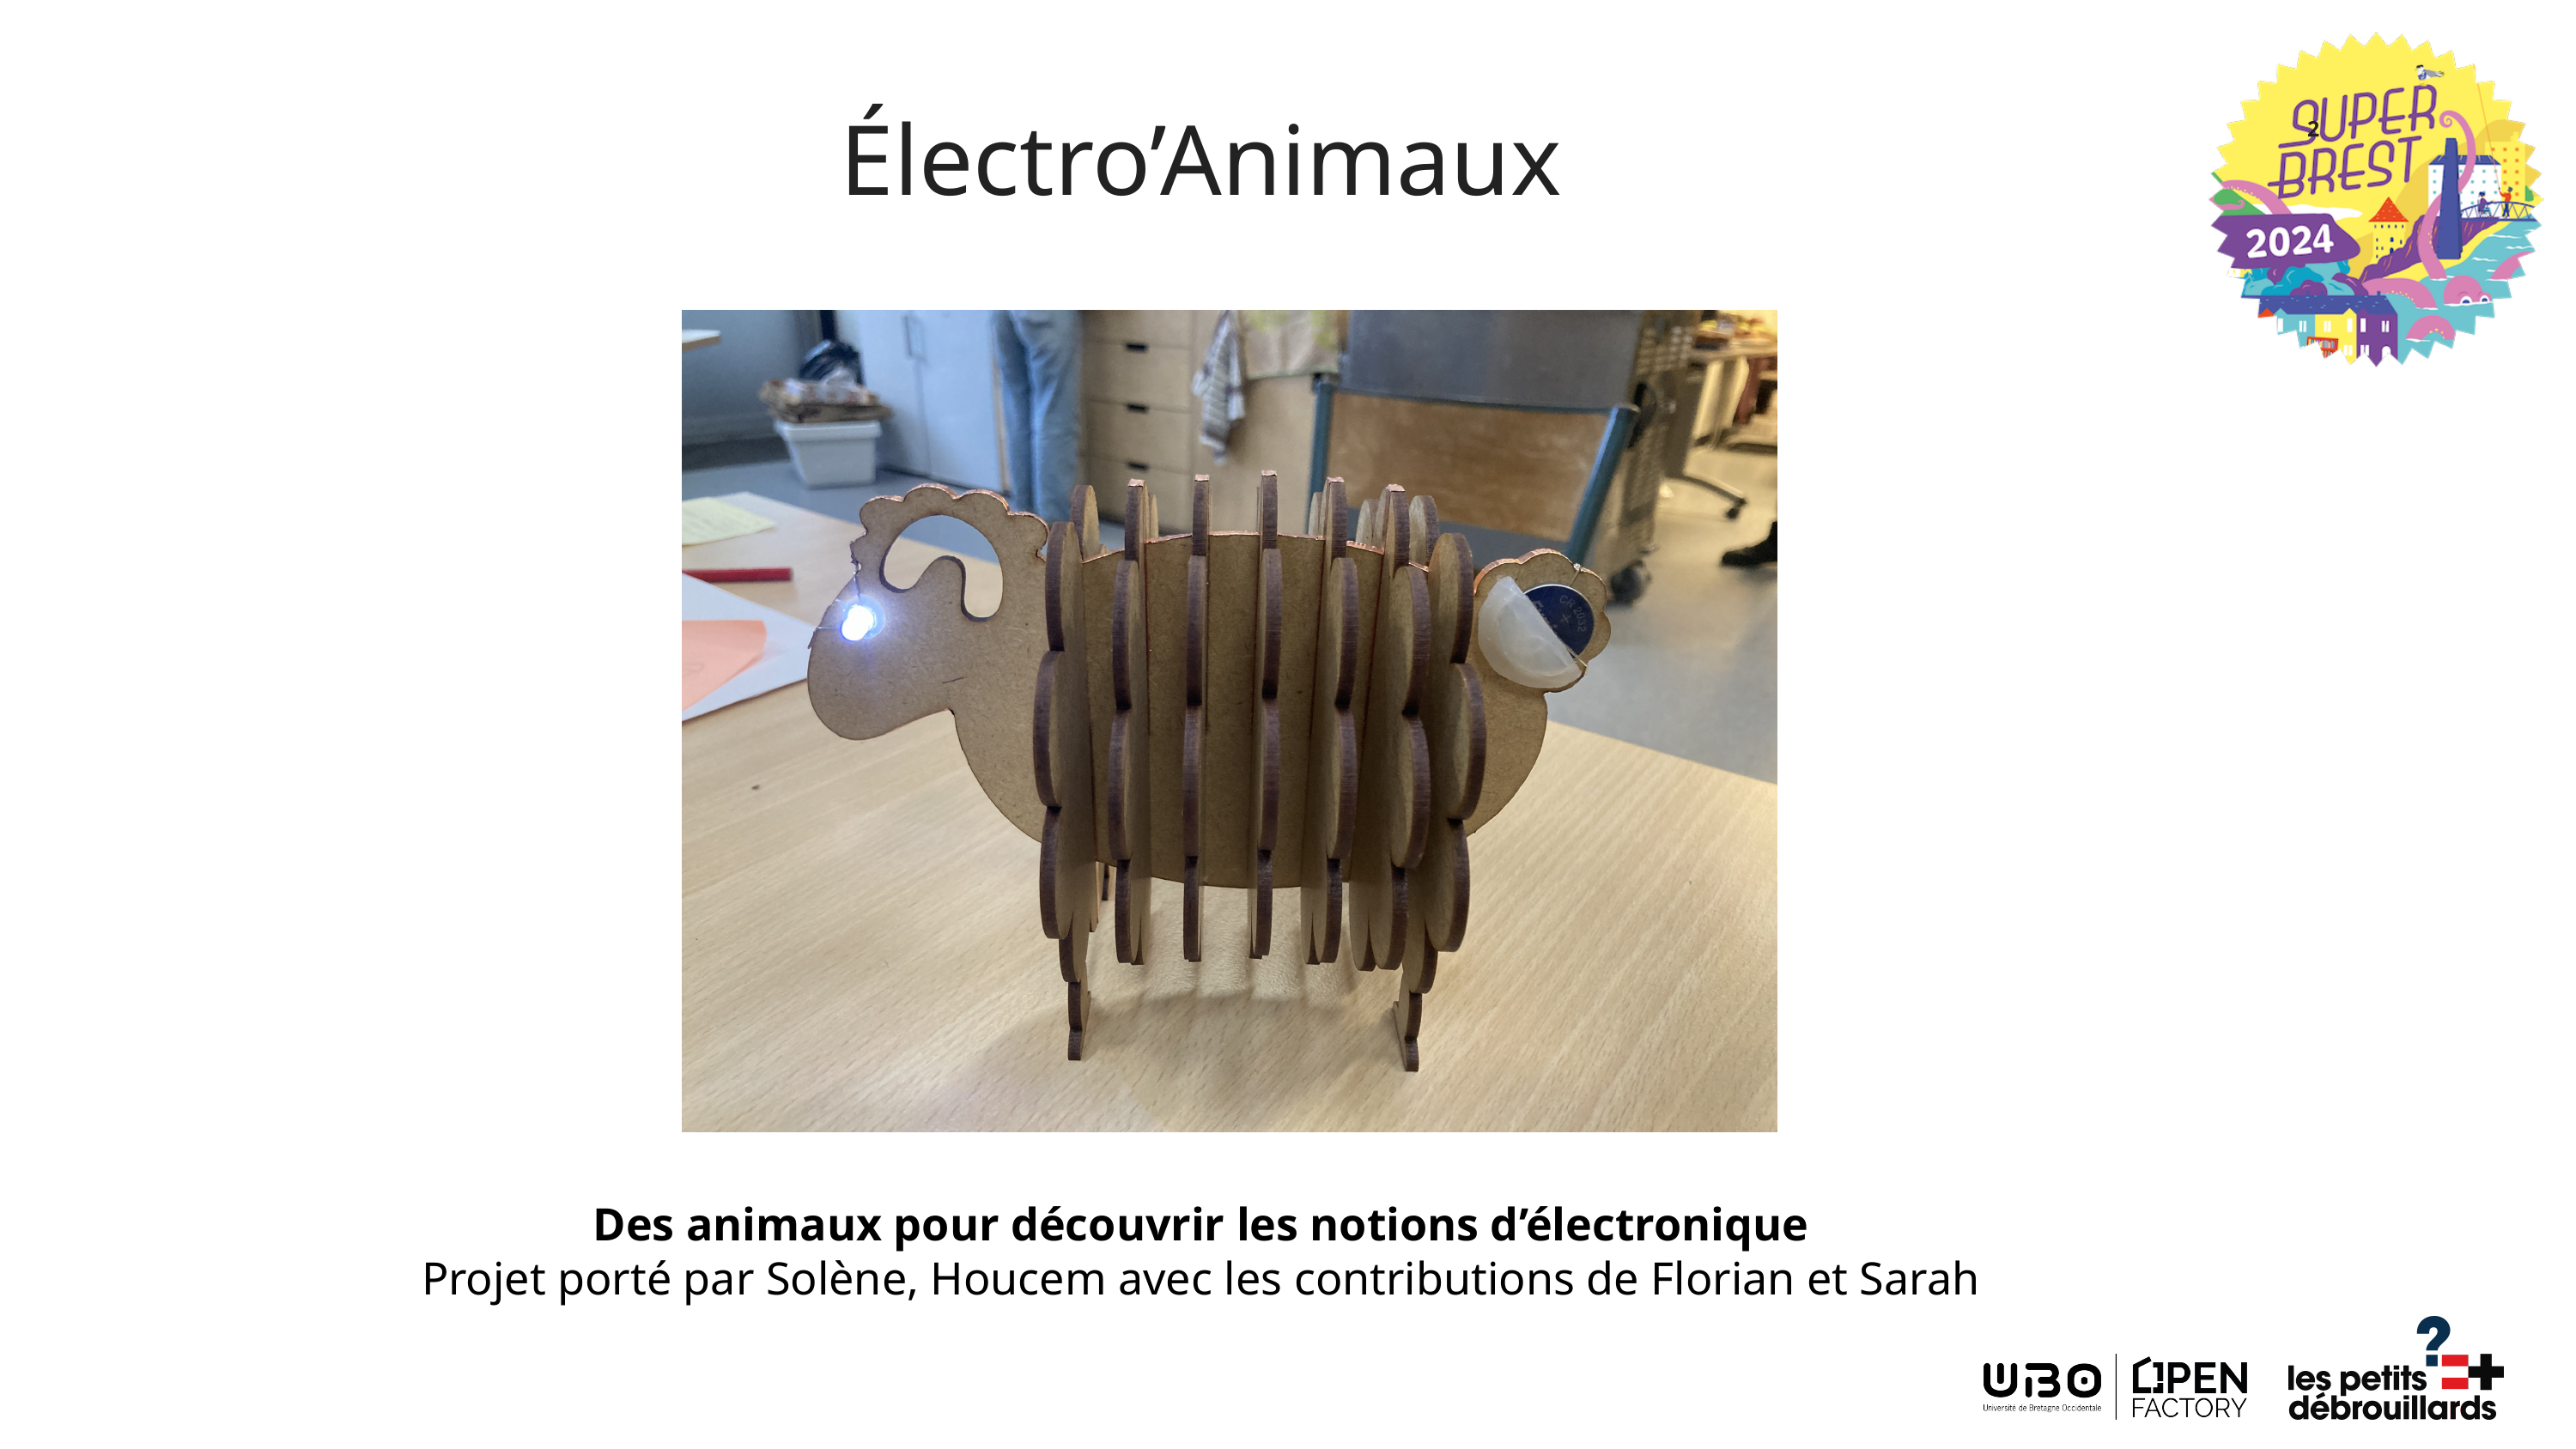

# Électro’Animaux
Des animaux pour découvrir les notions d’électronique
Projet porté par Solène, Houcem avec les contributions de Florian et Sarah